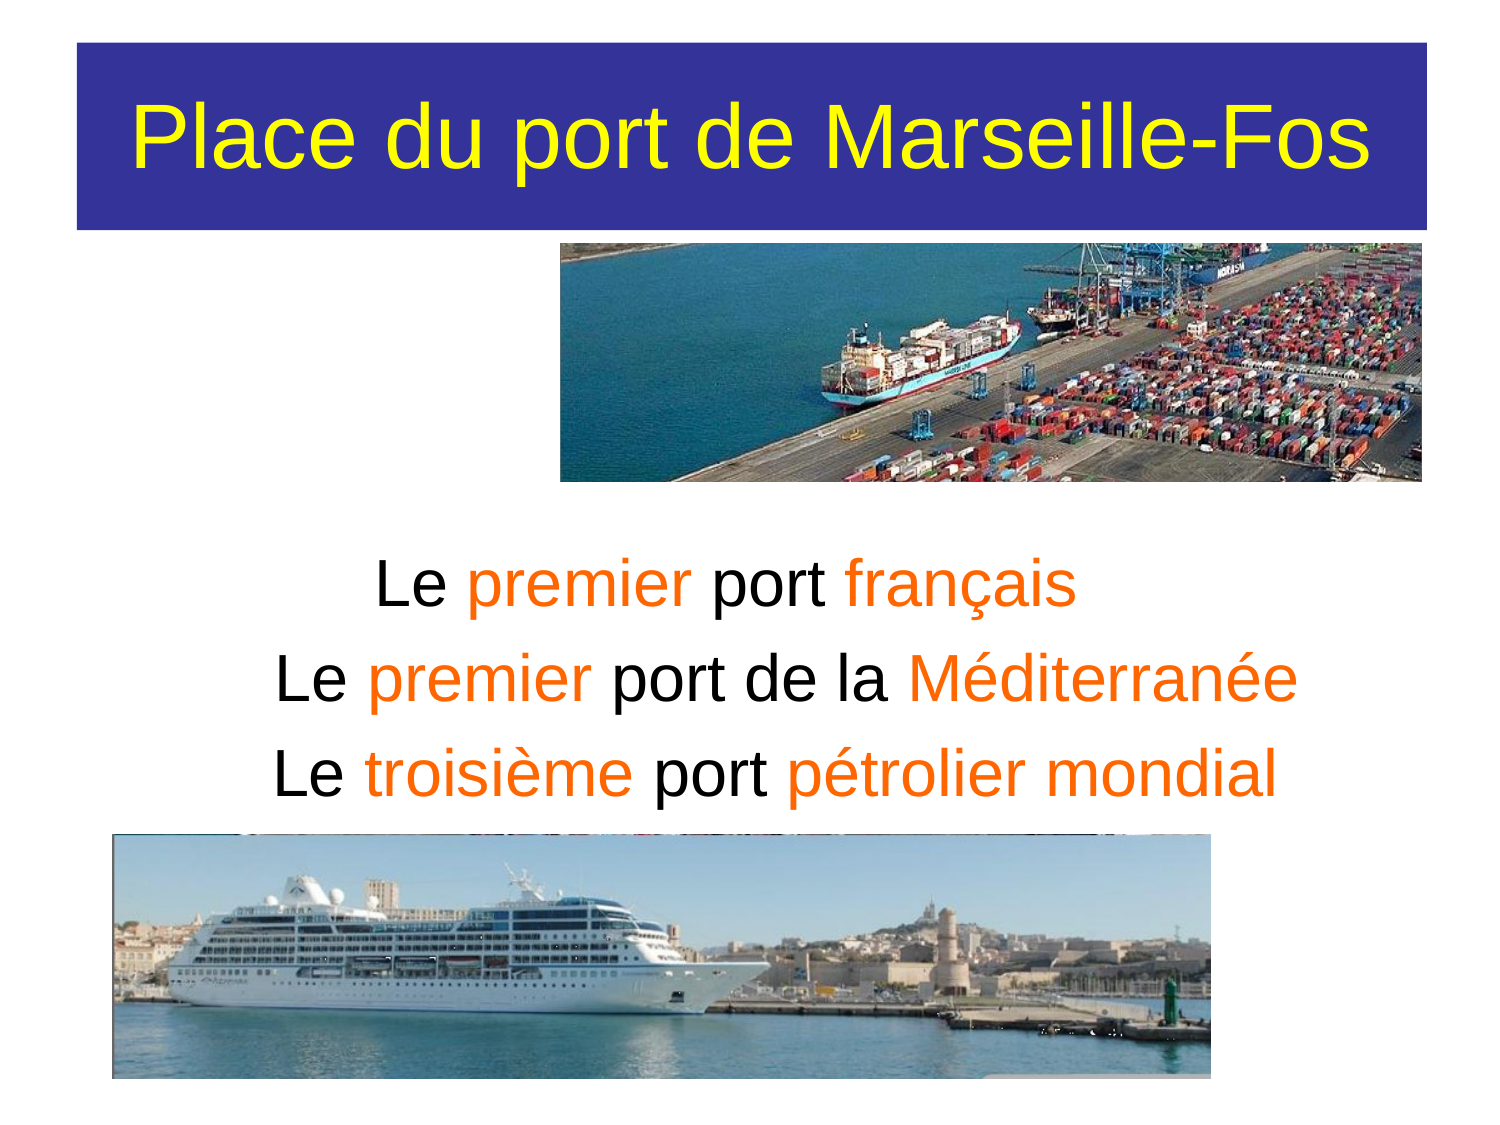

# Place du port de Marseille-Fos
Le premier port français
Le premier port de la Méditerranée
Le troisième port pétrolier mondial